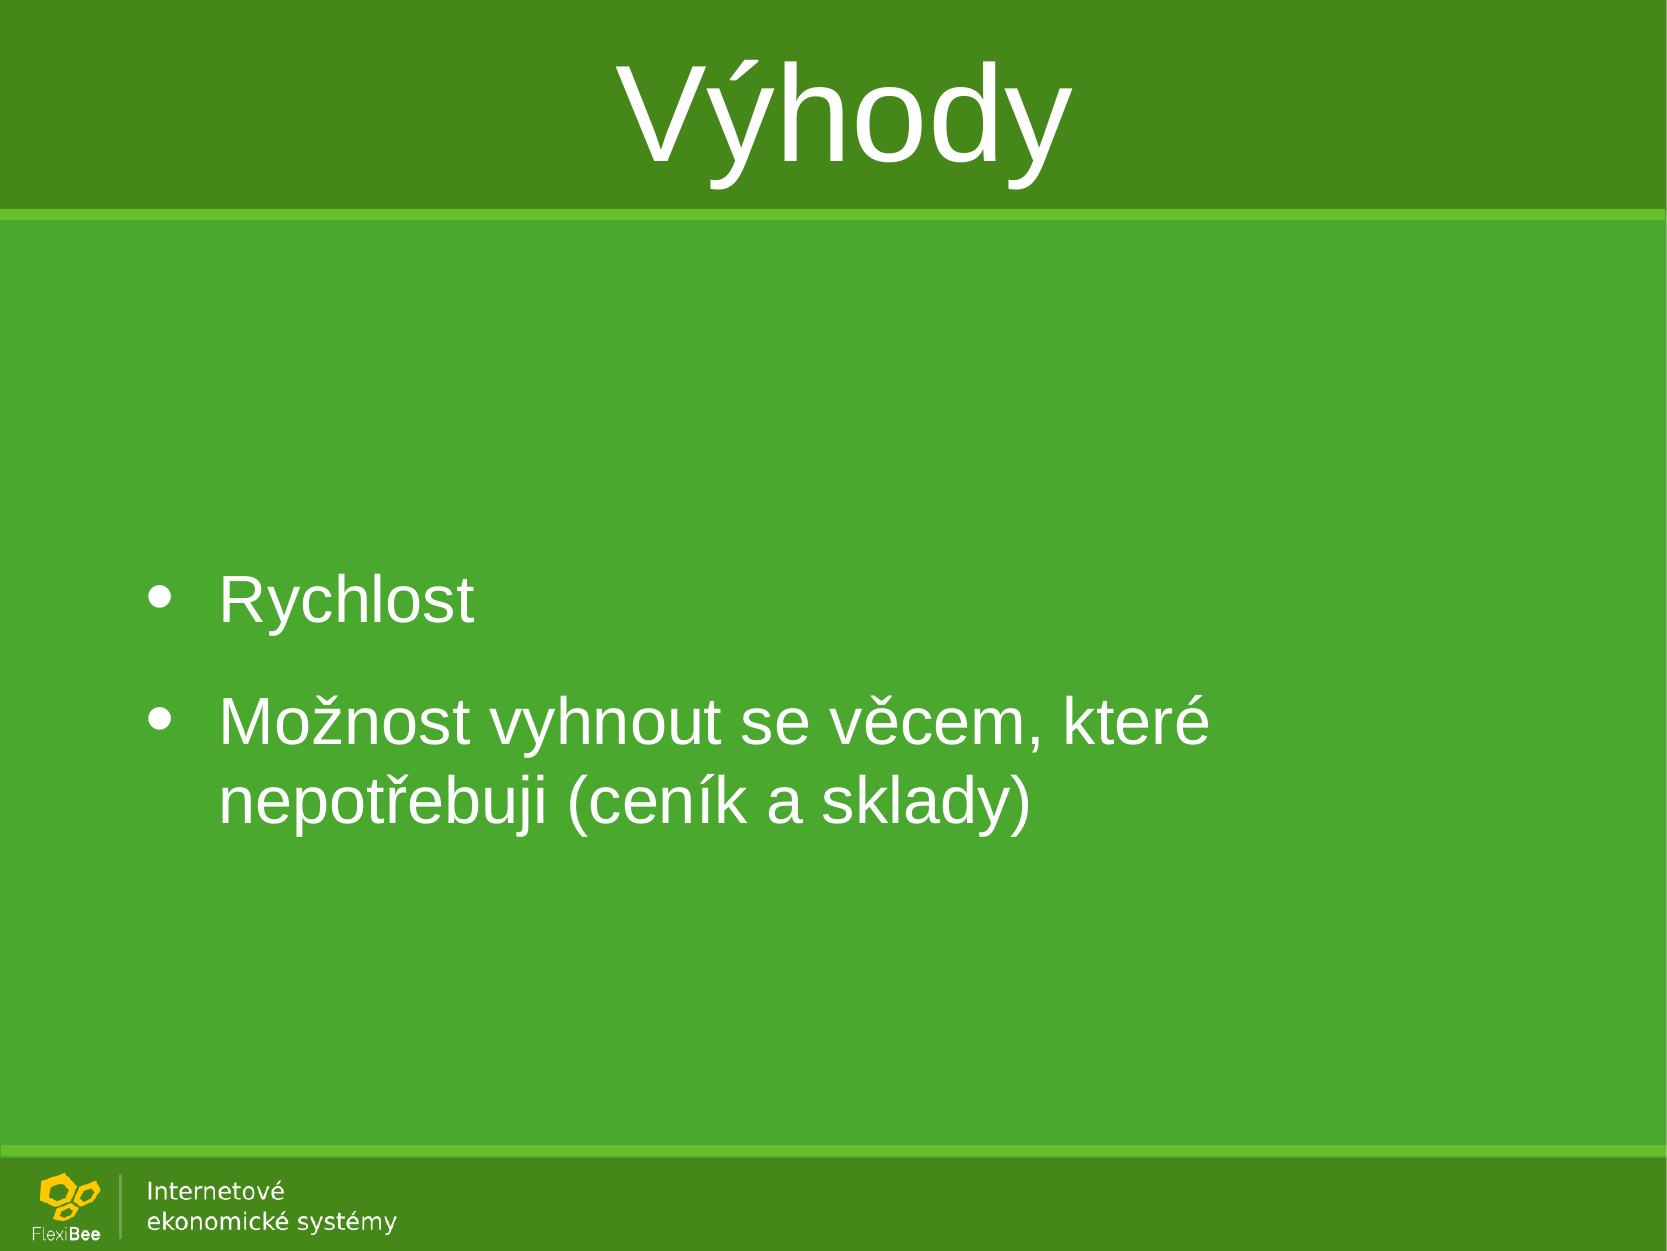

# Výhody
Rychlost
Možnost vyhnout se věcem, které nepotřebuji (ceník a sklady)